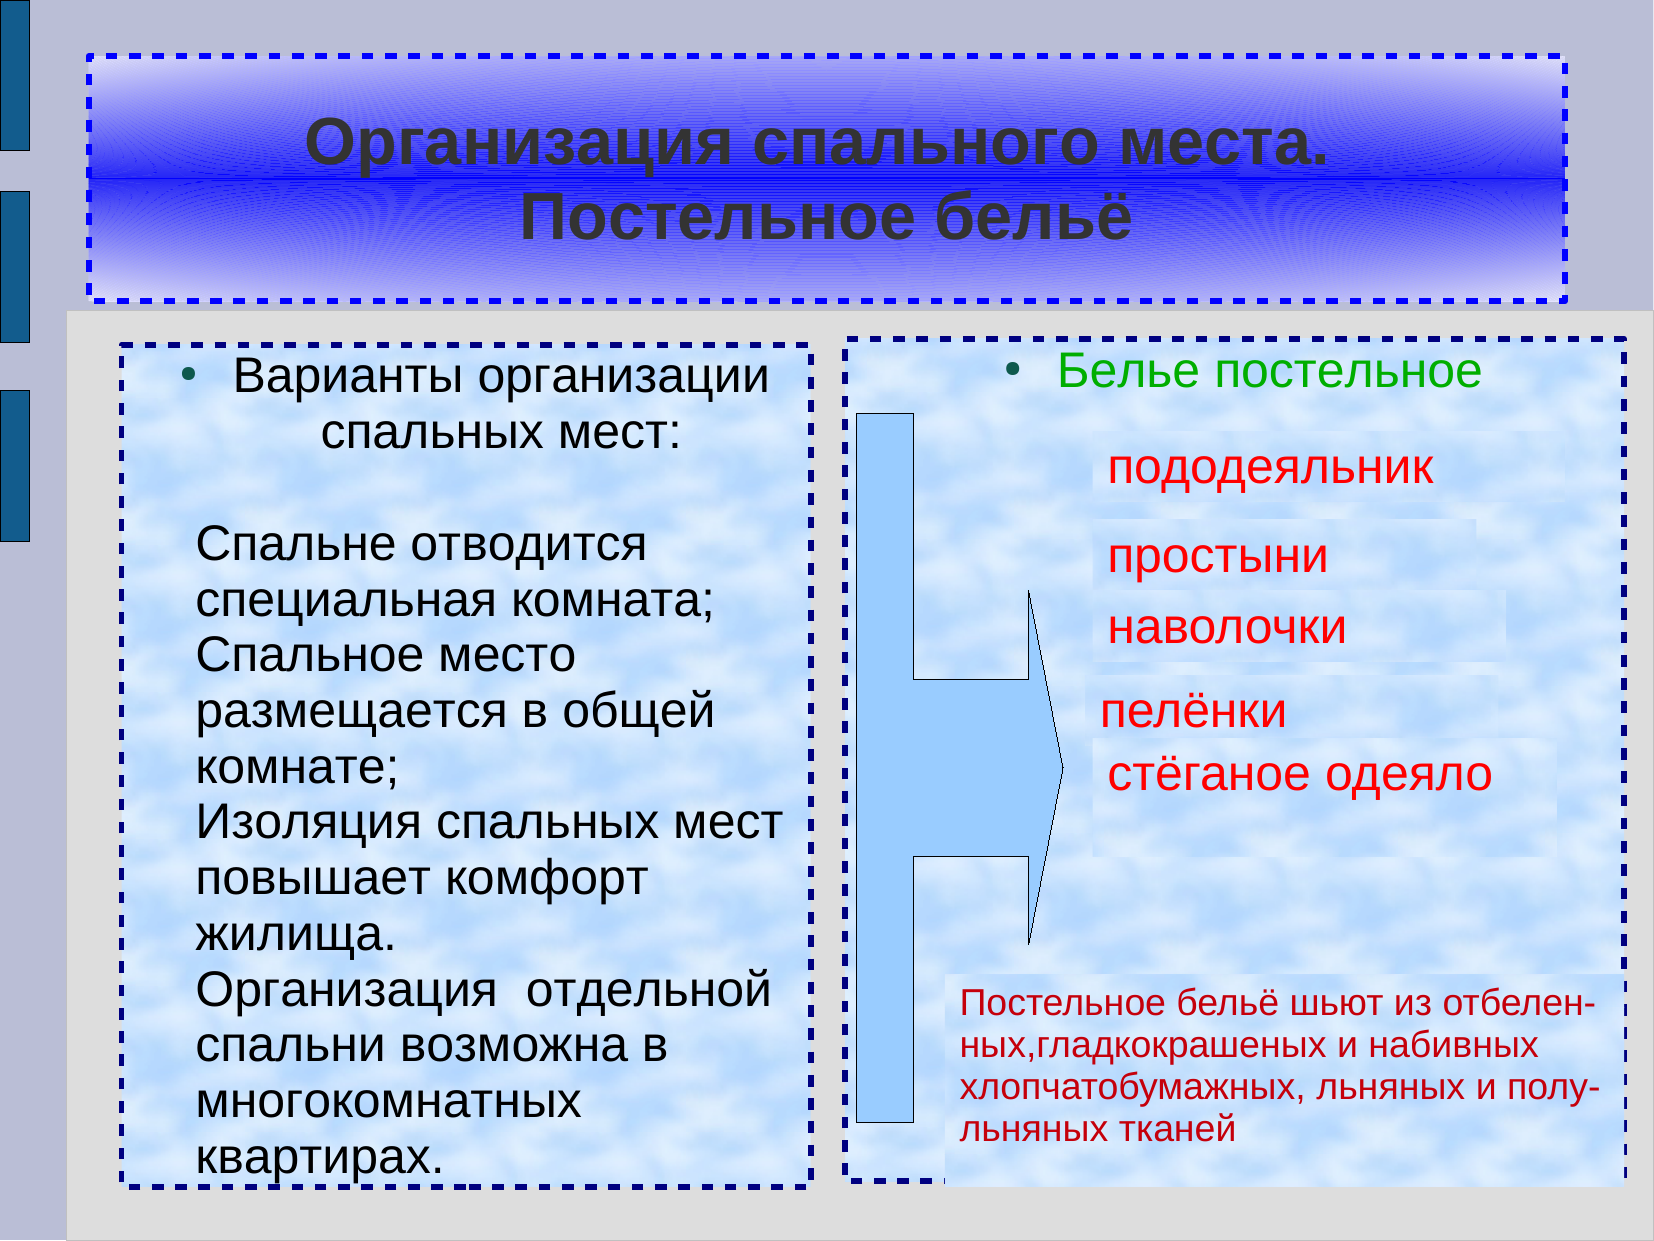

# Организация спального места. Постельное бельё
Белье постельное
Варианты организации спальных мест:
Спальне отводится специальная комната;
Спальное место размещается в общей комнате;
Изоляция спальных мест повышает комфорт жилища.
Организация отдельной спальни возможна в многокомнатных квартирах.
пододеяльник
простыни
наволочки
пелёнки
стёганое одеяло
Постельное бельё шьют из отбелен-
ных,гладкокрашеных и набивных
хлопчатобумажных, льняных и полу-
льняных тканей